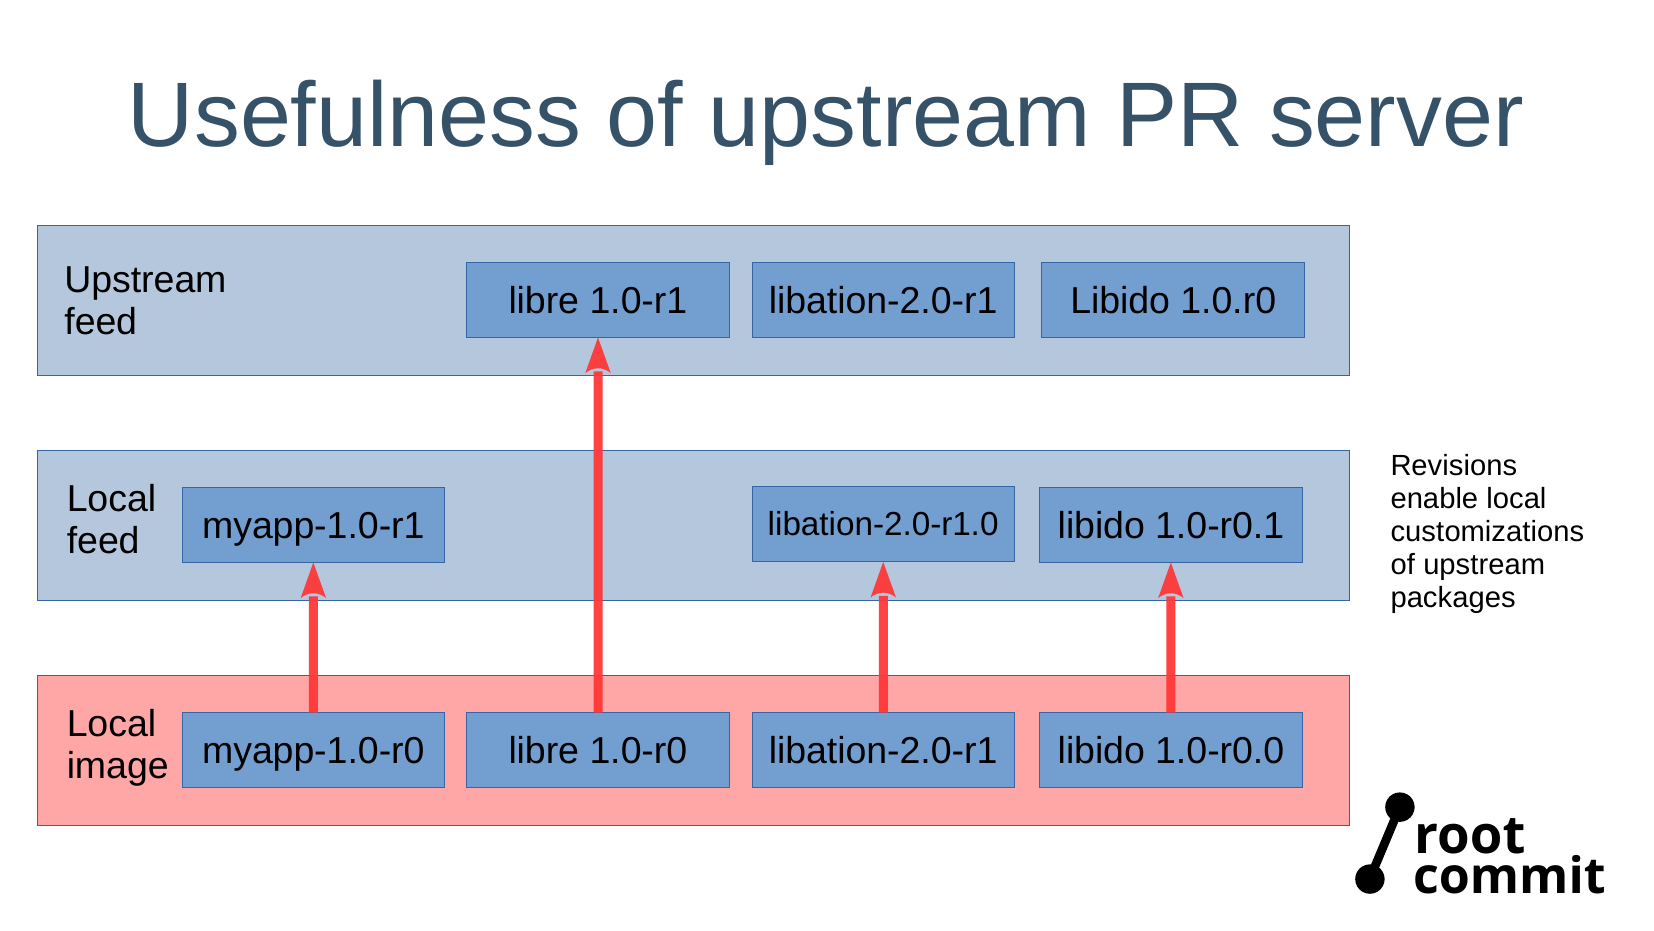

# Usefulness of upstream PR server
Upstream
feed
libre 1.0-r1
libation-2.0-r1
Libido 1.0.r0
Revisions
enable local
customizations
of upstream
packages
Local
feed
libation-2.0-r1.0
myapp-1.0-r1
libido 1.0-r0.1
Local
image
myapp-1.0-r0
libre 1.0-r0
libation-2.0-r1
libido 1.0-r0.0